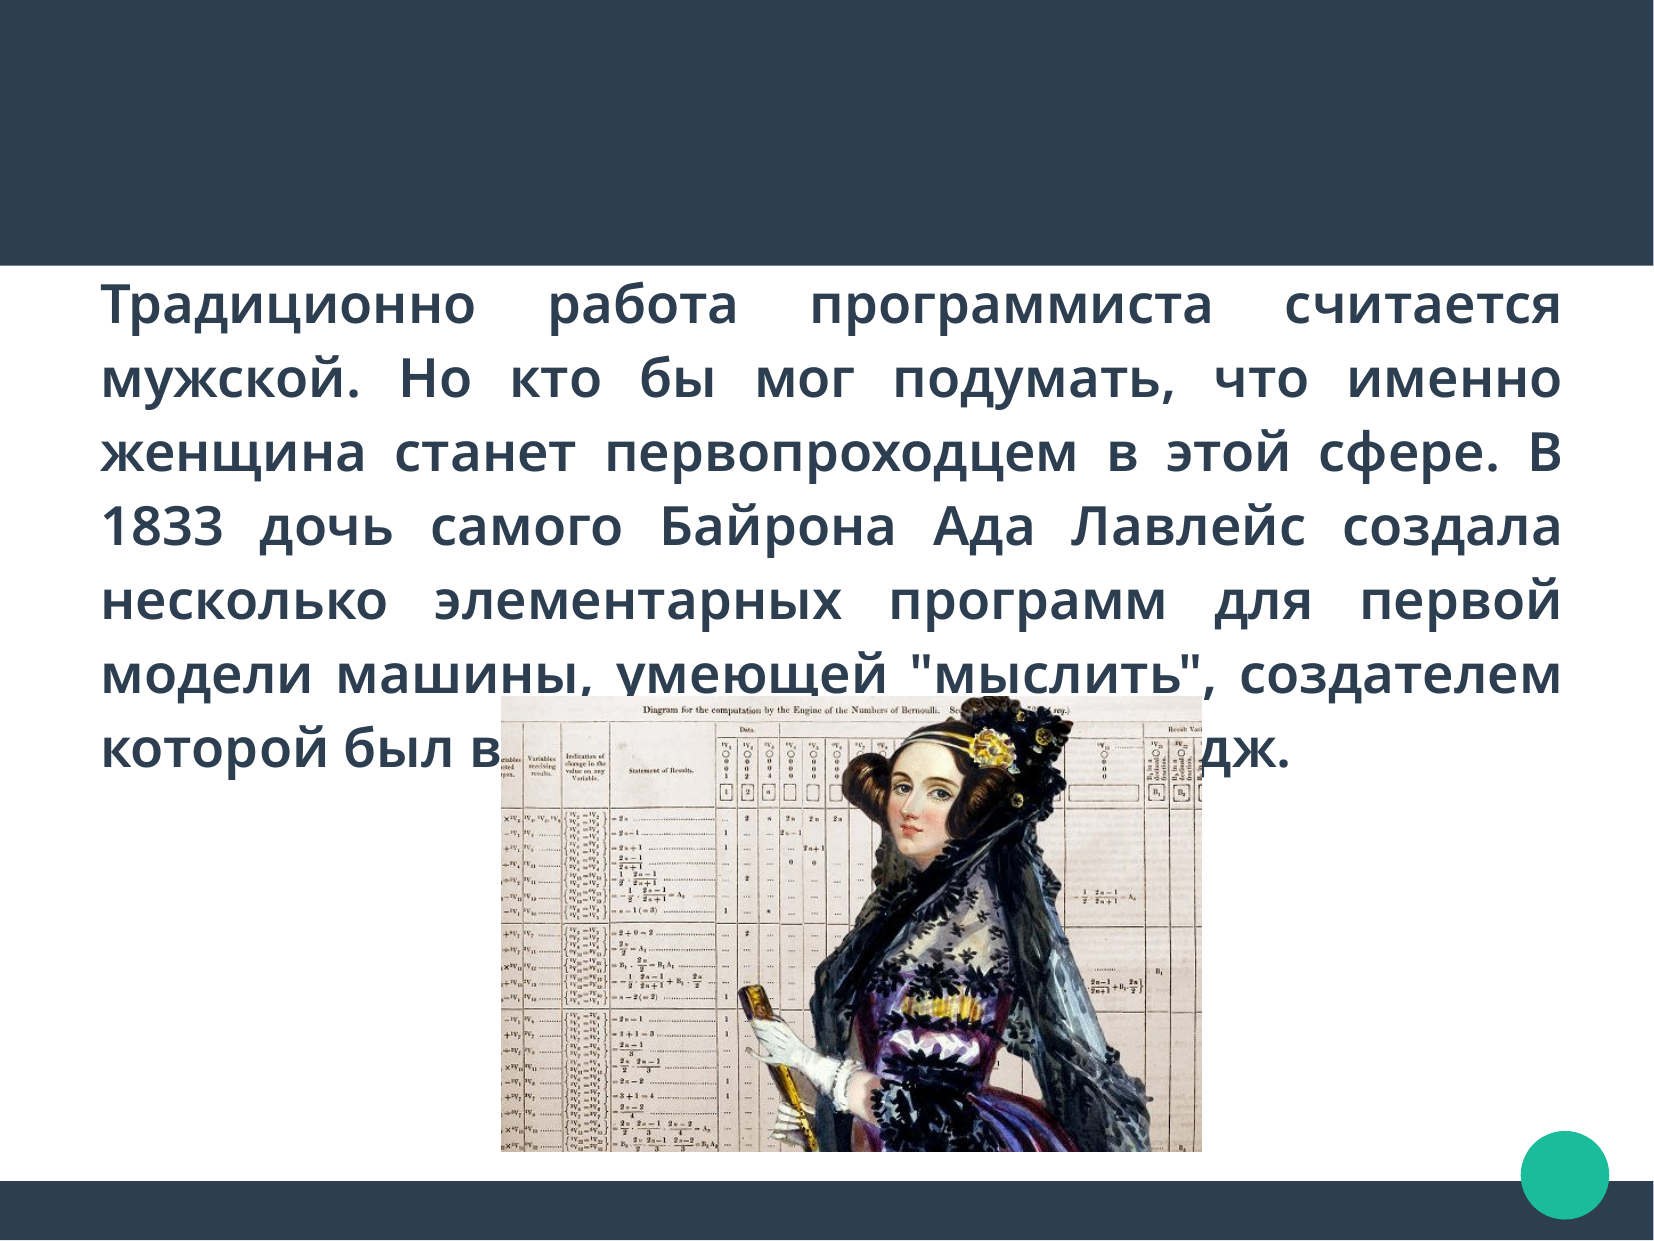

#
Традиционно работа программиста считается мужской. Но кто бы мог подумать, что именно женщина станет первопроходцем в этой сфере. В 1833 дочь самого Байрона Ада Лавлейс создала несколько элементарных программ для первой модели машины, умеющей "мыслить", создателем которой был всем известный Ч. Бэббидж.